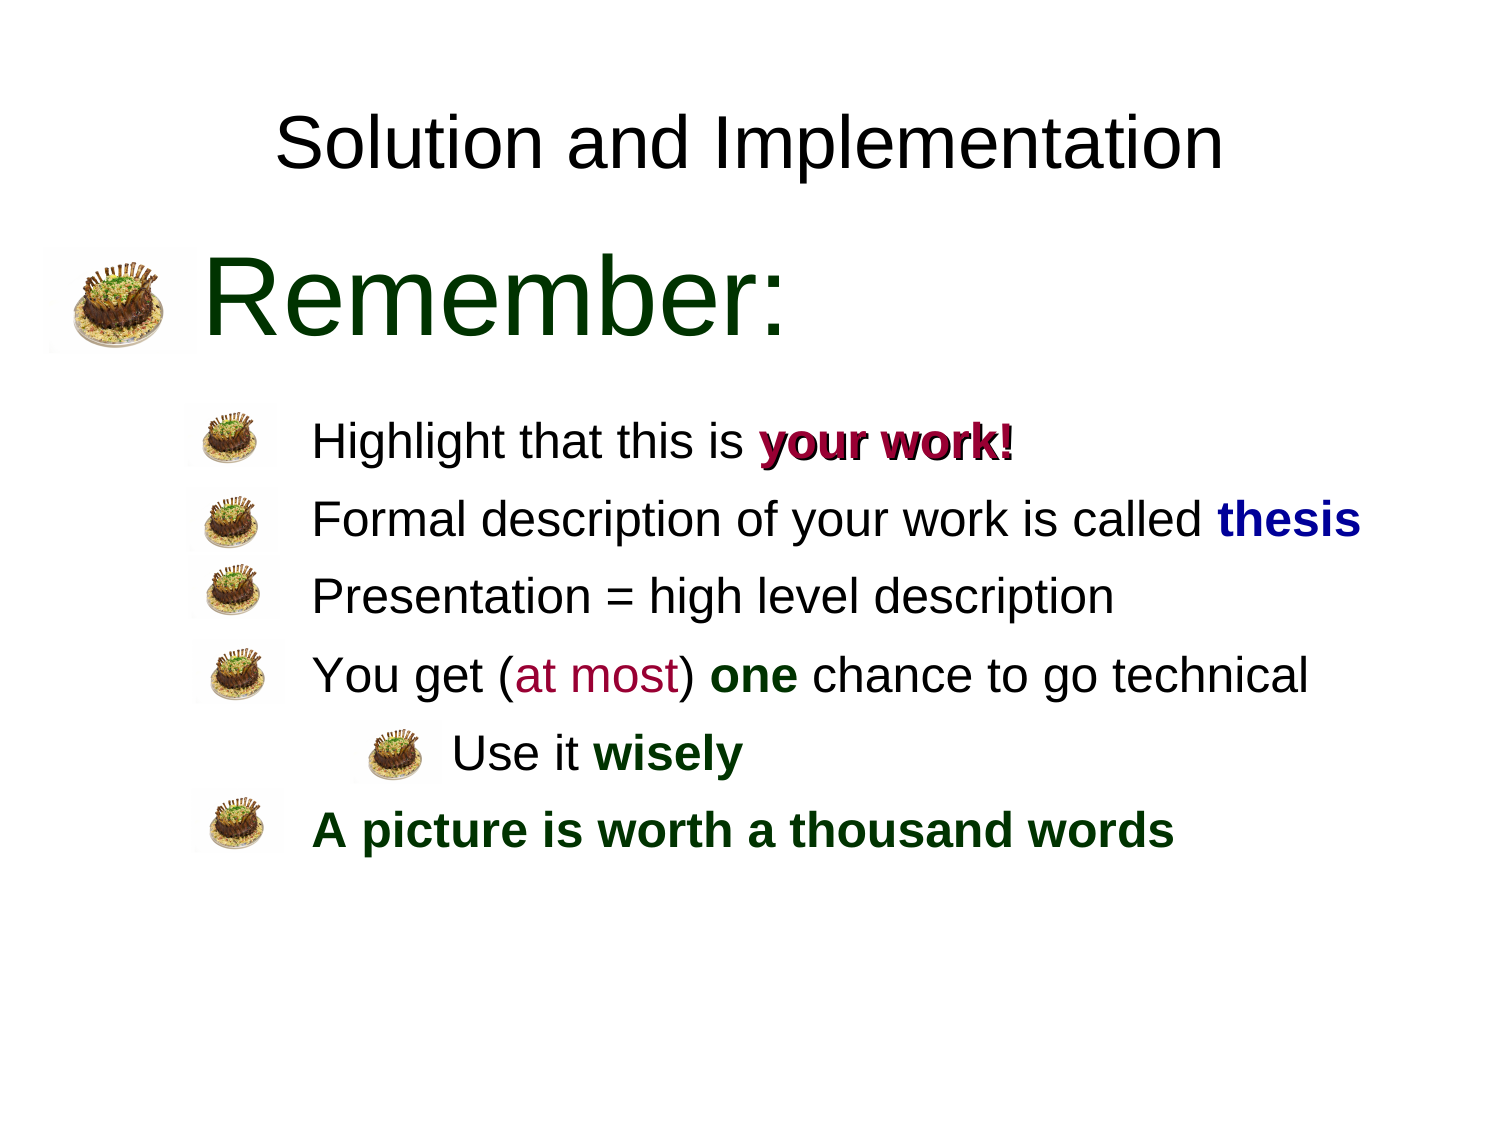

# Solution and Implementation
Remember:
Highlight that this is your work!
Formal description of your work is called thesis
Presentation = high level description
You get (at most) one chance to go technical
 Use it wisely
A picture is worth a thousand words